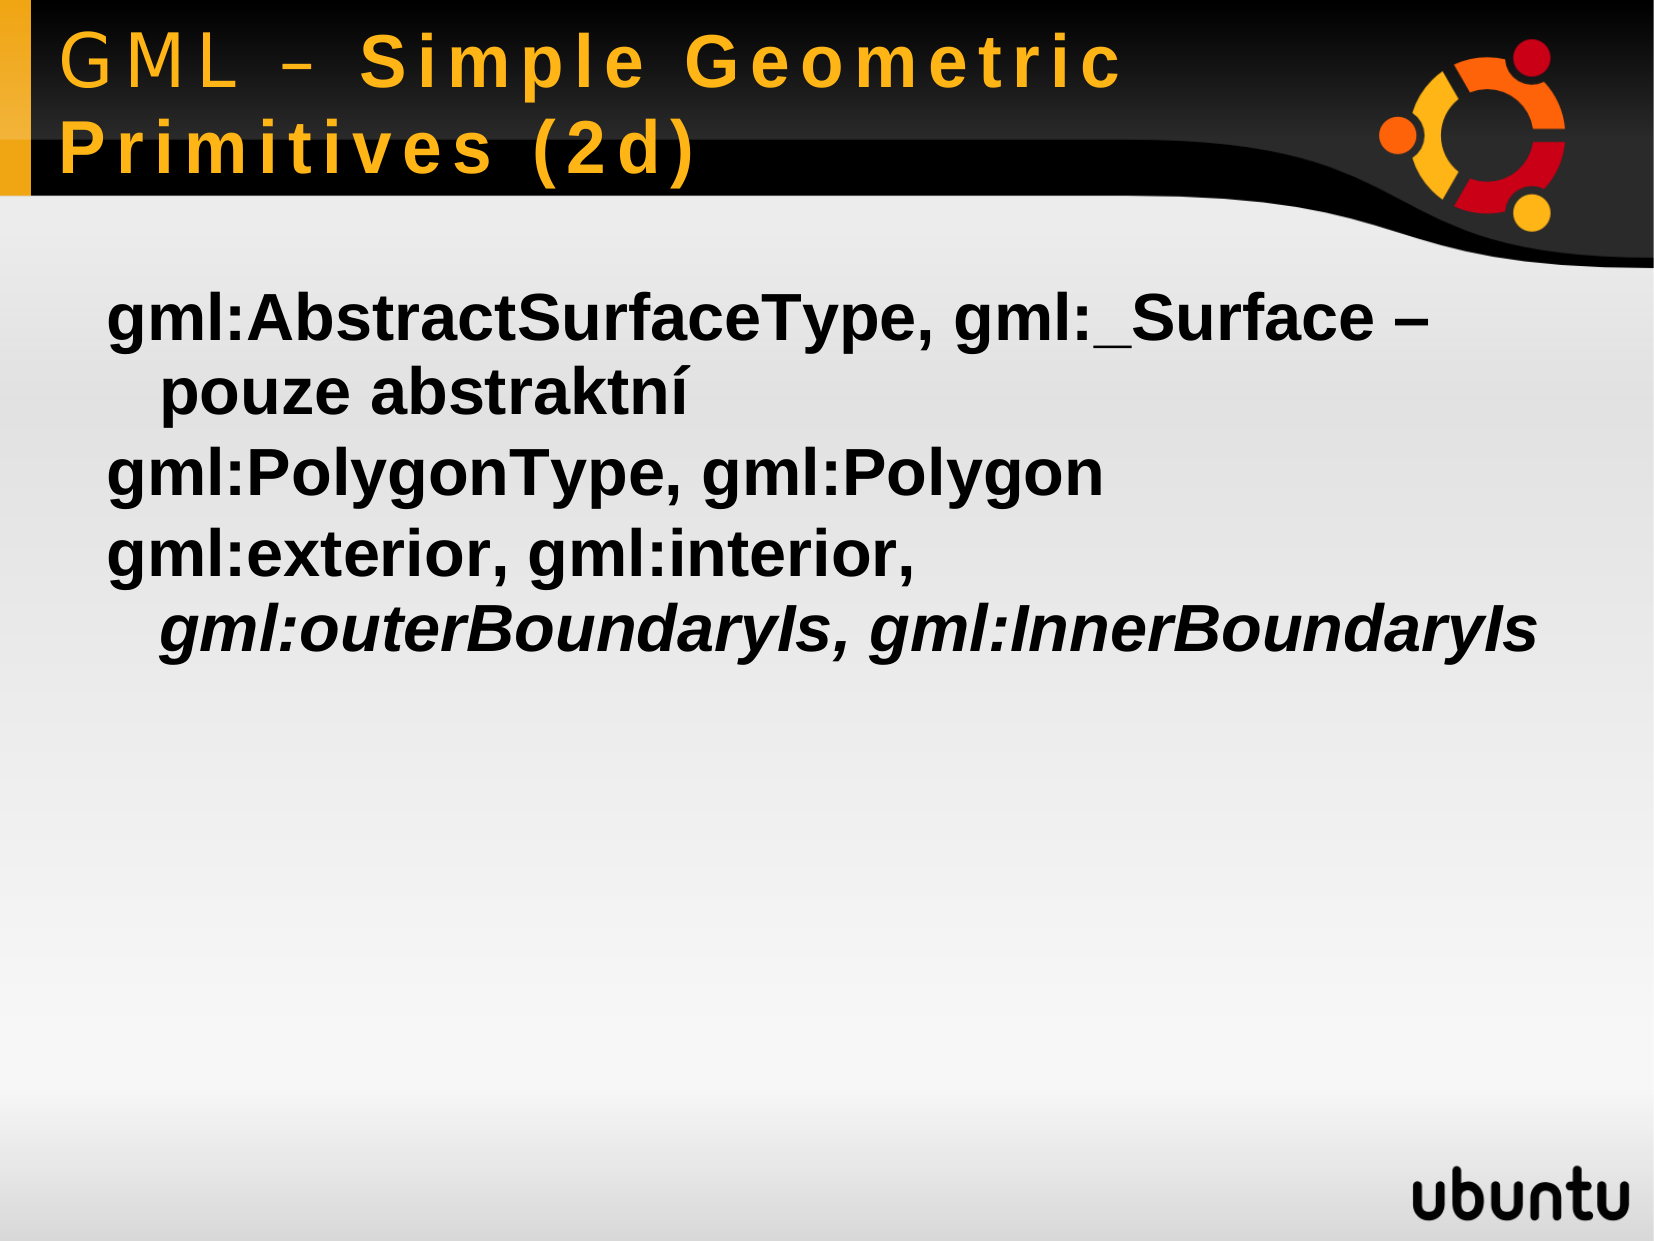

# GML – Simple Geometric Primitives (2d)
gml:AbstractSurfaceType, gml:_Surface – pouze abstraktní
gml:PolygonType, gml:Polygon
gml:exterior, gml:interior, gml:outerBoundaryIs, gml:InnerBoundaryIs